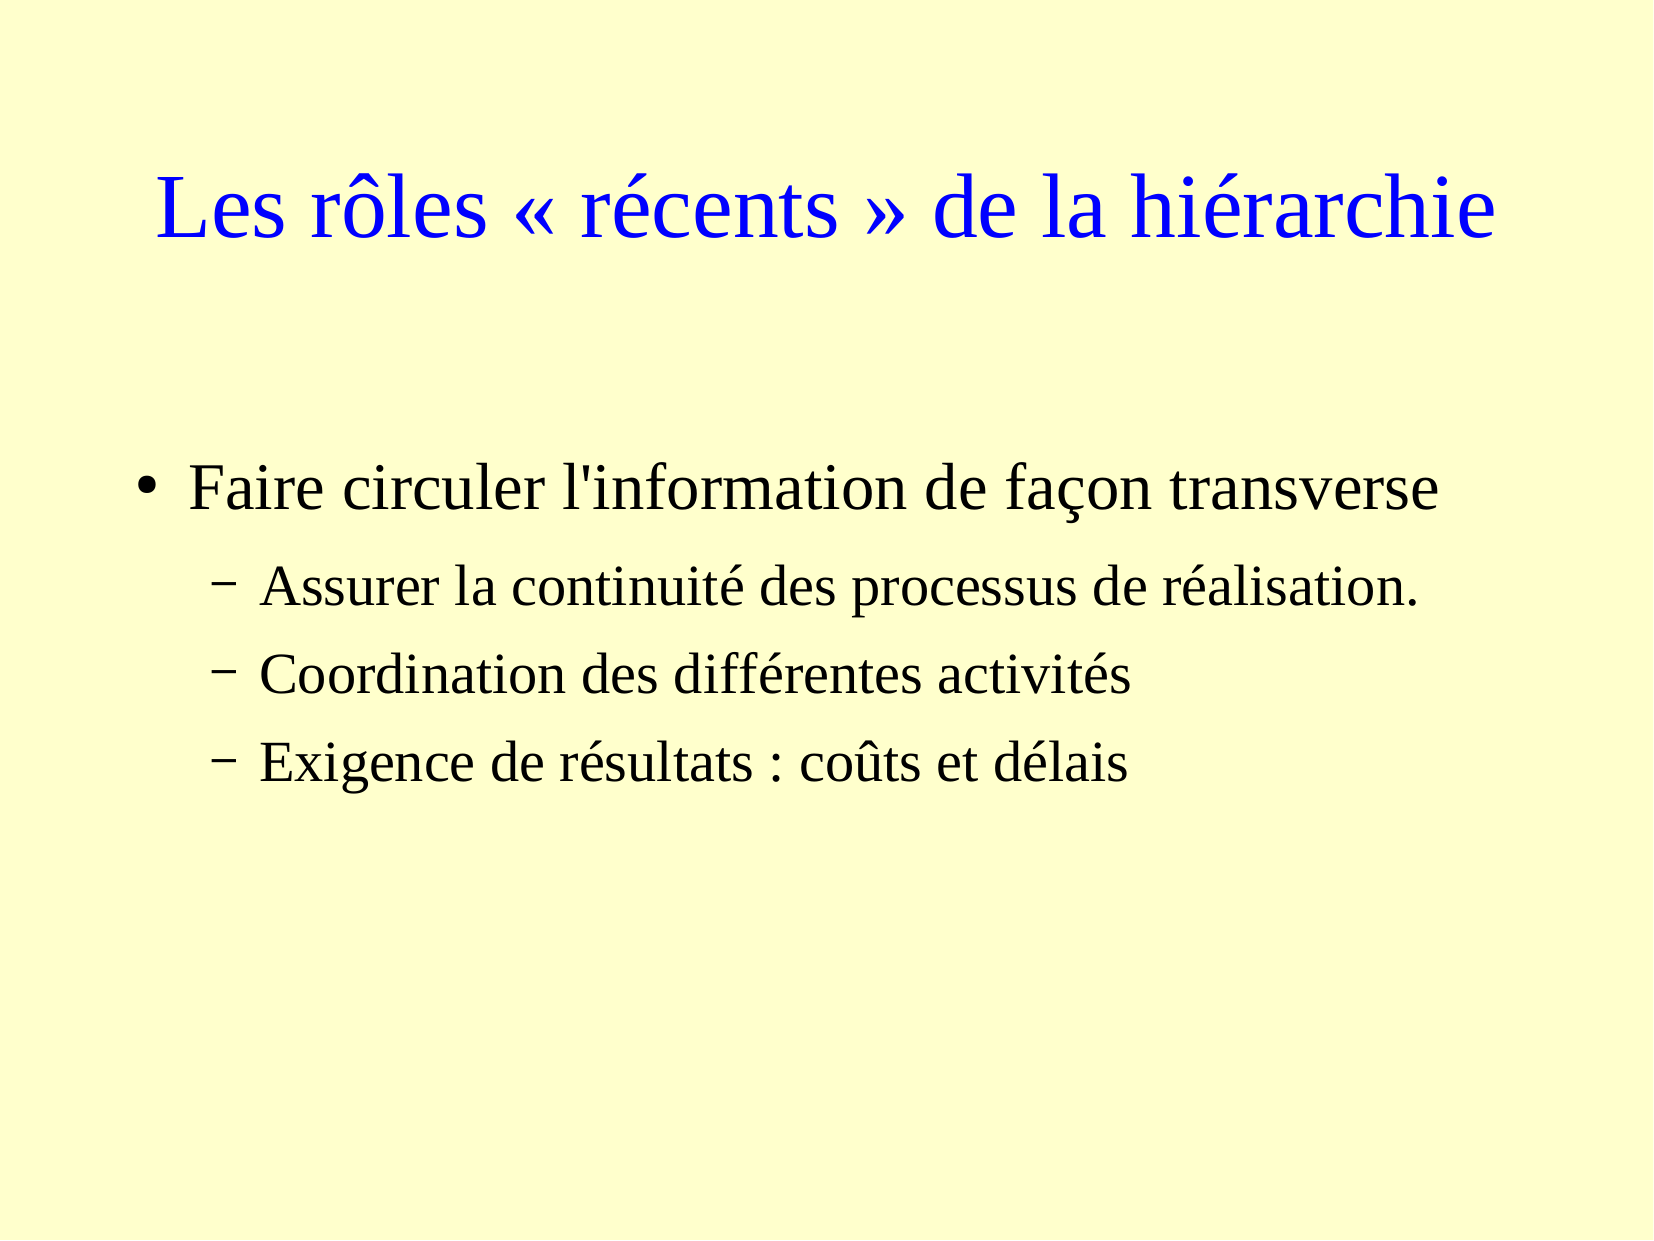

# Les rôles « récents » de la hiérarchie
Faire circuler l'information de façon transverse
Assurer la continuité des processus de réalisation.
Coordination des différentes activités
Exigence de résultats : coûts et délais